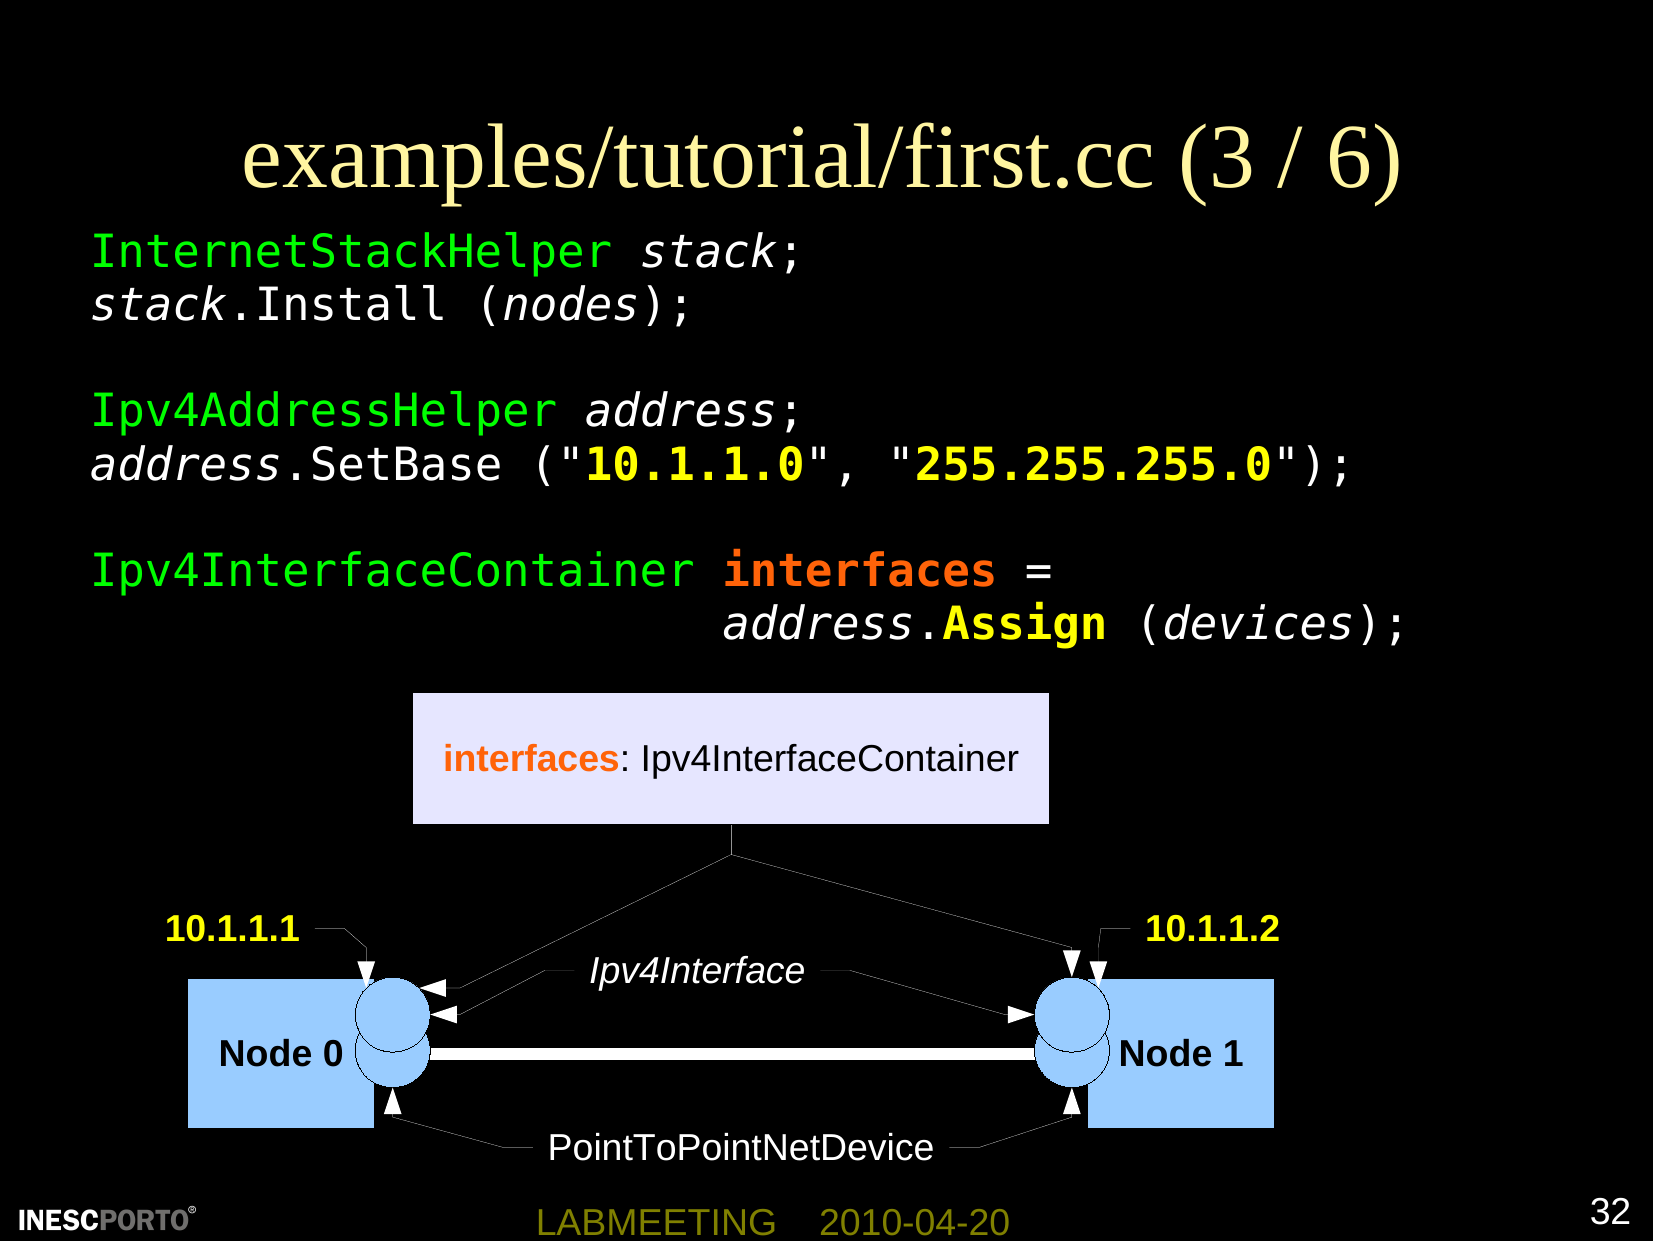

# examples/tutorial/first.cc (3 / 6)
InternetStackHelper stack;
stack.Install (nodes);
Ipv4AddressHelper address;
address.SetBase ("10.1.1.0", "255.255.255.0");
Ipv4InterfaceContainer interfaces =
 address.Assign (devices);
interfaces: Ipv4InterfaceContainer
10.1.1.1
10.1.1.2
Ipv4Interface
Node 0
Node 1
PointToPointNetDevice